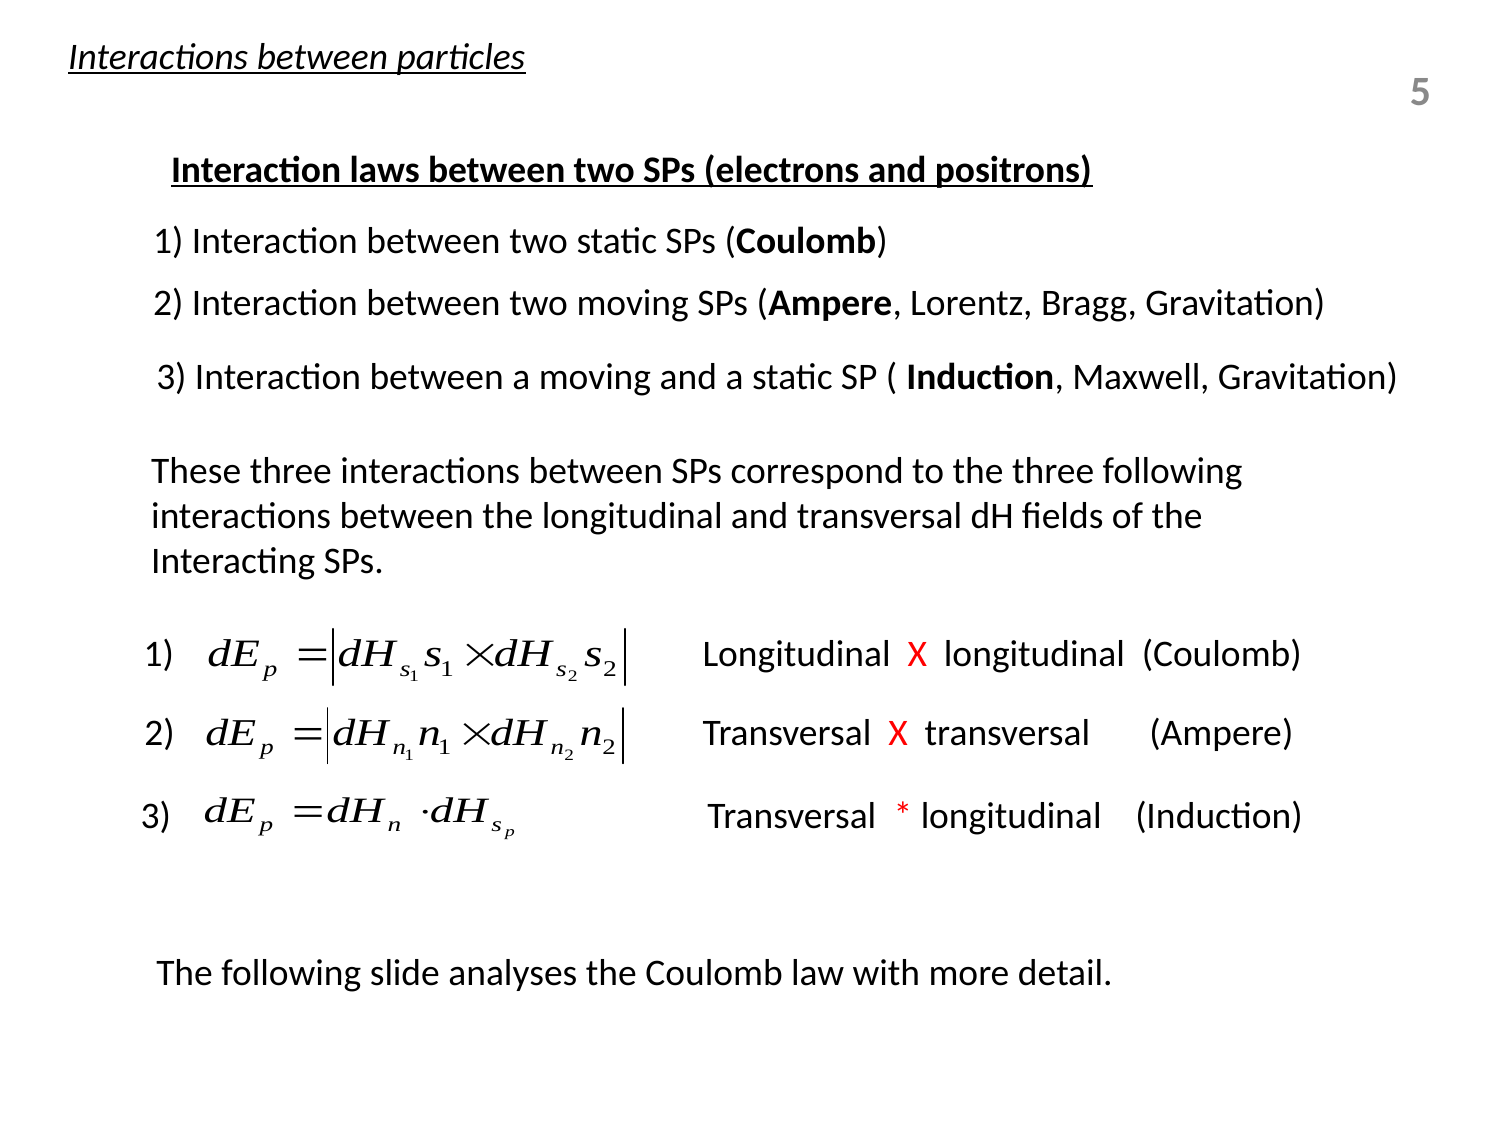

Interactions between particles
2
Interaction laws between two SPs (electrons and positrons)
1) Interaction between two static SPs (Coulomb)
2) Interaction between two moving SPs (Ampere, Lorentz, Bragg, Gravitation)
3) Interaction between a moving and a static SP ( Induction, Maxwell, Gravitation)
These three interactions between SPs correspond to the three following interactions between the longitudinal and transversal dH fields of the
Interacting SPs.
1)
Longitudinal X longitudinal (Coulomb)
2)
Transversal X transversal (Ampere)
3)
Transversal * longitudinal (Induction)
The following slide analyses the Coulomb law with more detail.